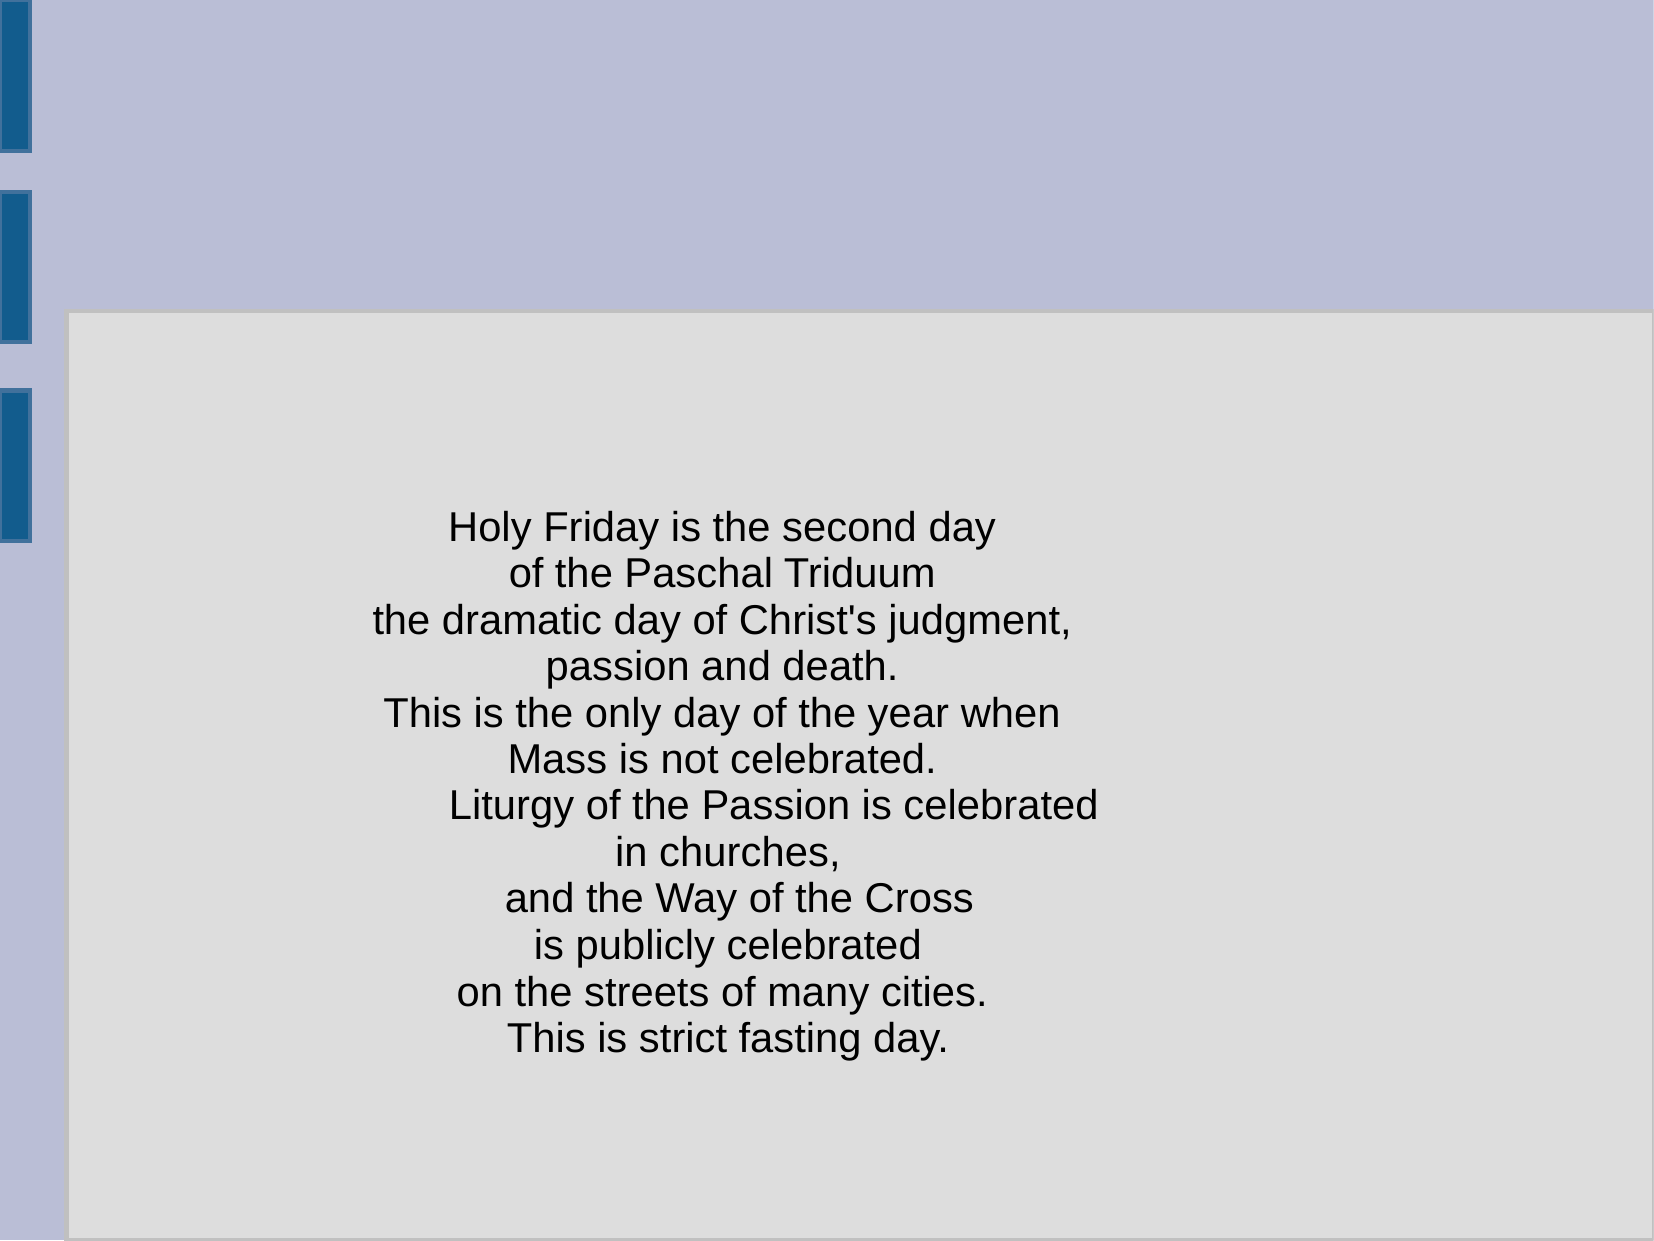

#
Holy Friday is the second day
of the Paschal Triduum
the dramatic day of Christ's judgment,
passion and death.
This is the only day of the year when
Mass is not celebrated.
 Liturgy of the Passion is celebrated
in churches,
 and the Way of the Cross
 is publicly celebrated
on the streets of many cities.
This is strict fasting day.